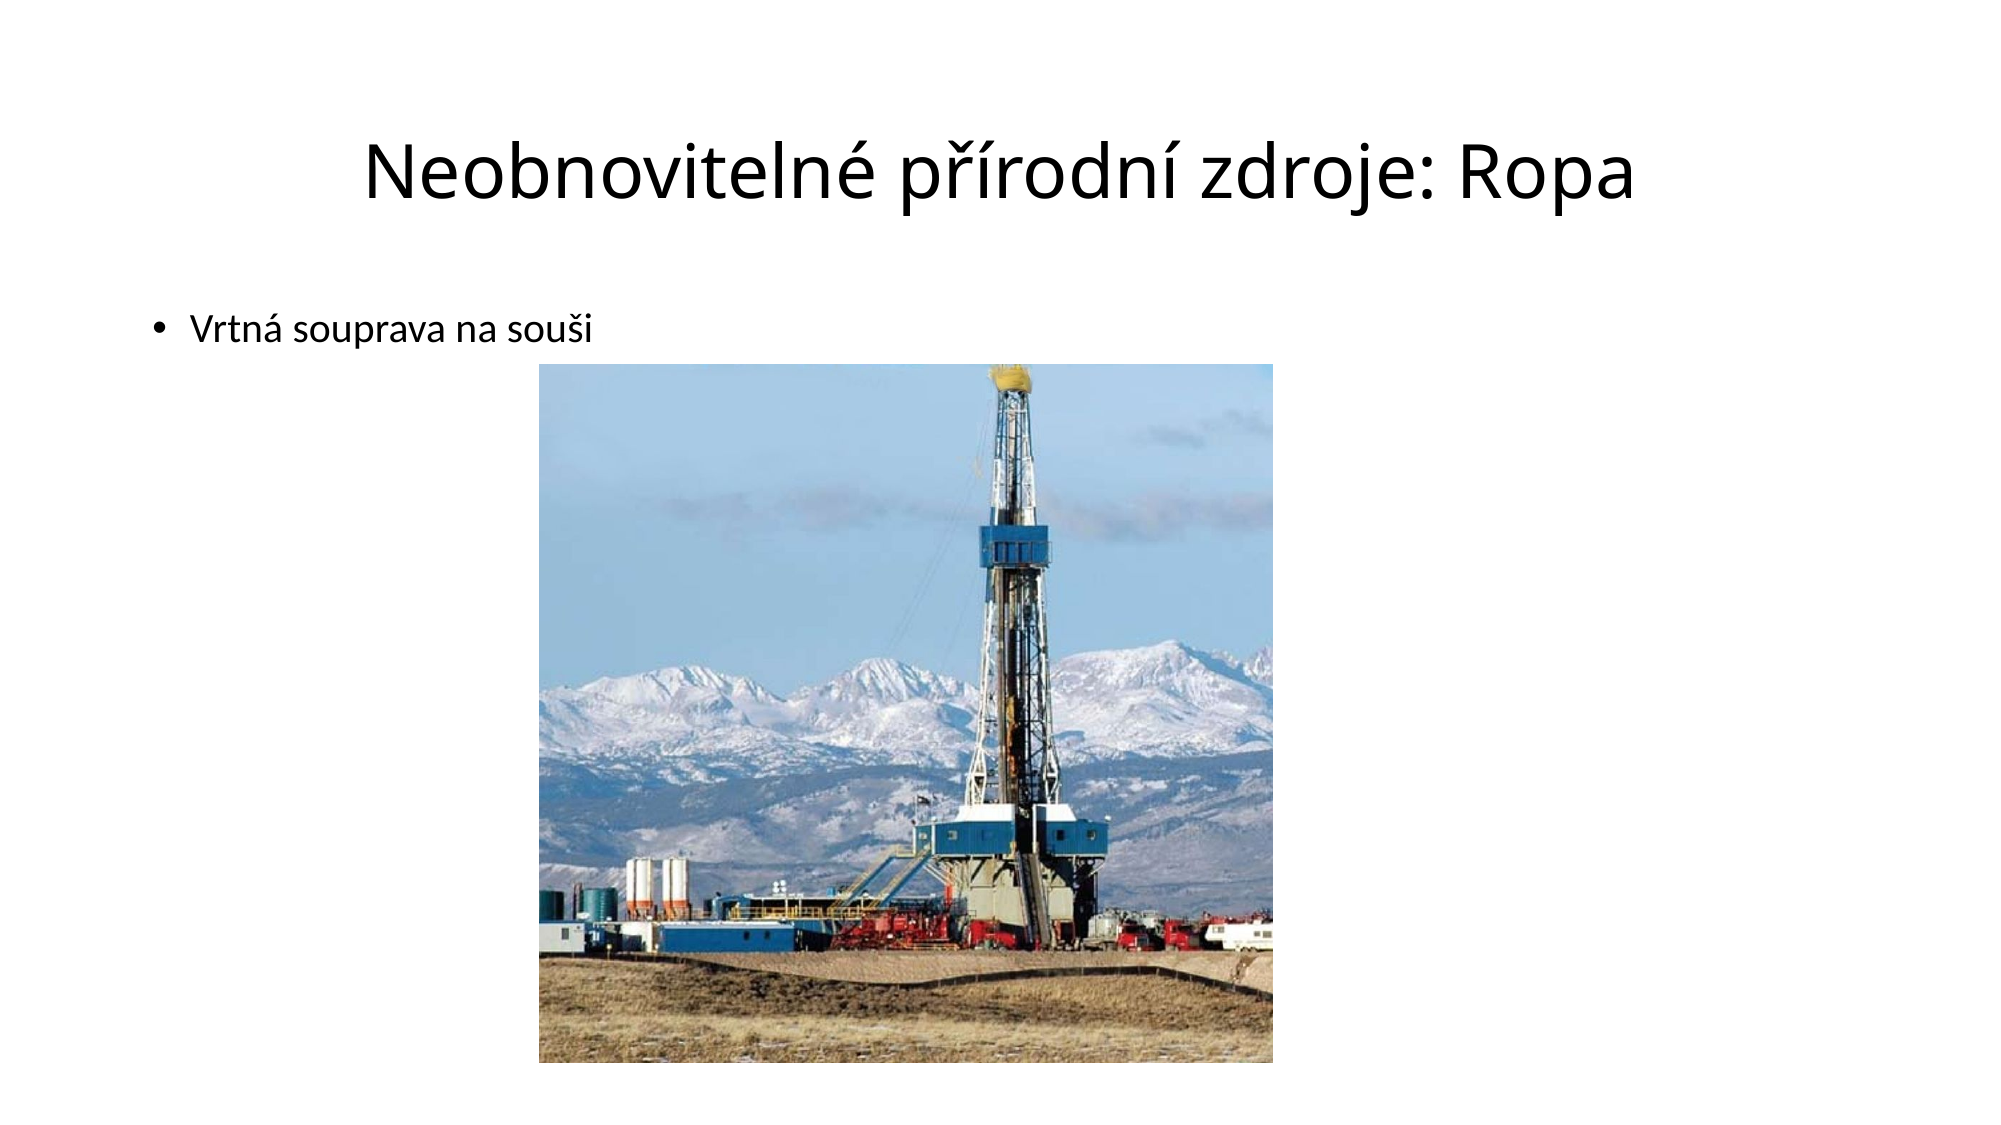

# Neobnovitelné přírodní zdroje: Ropa
Vrtná souprava na souši